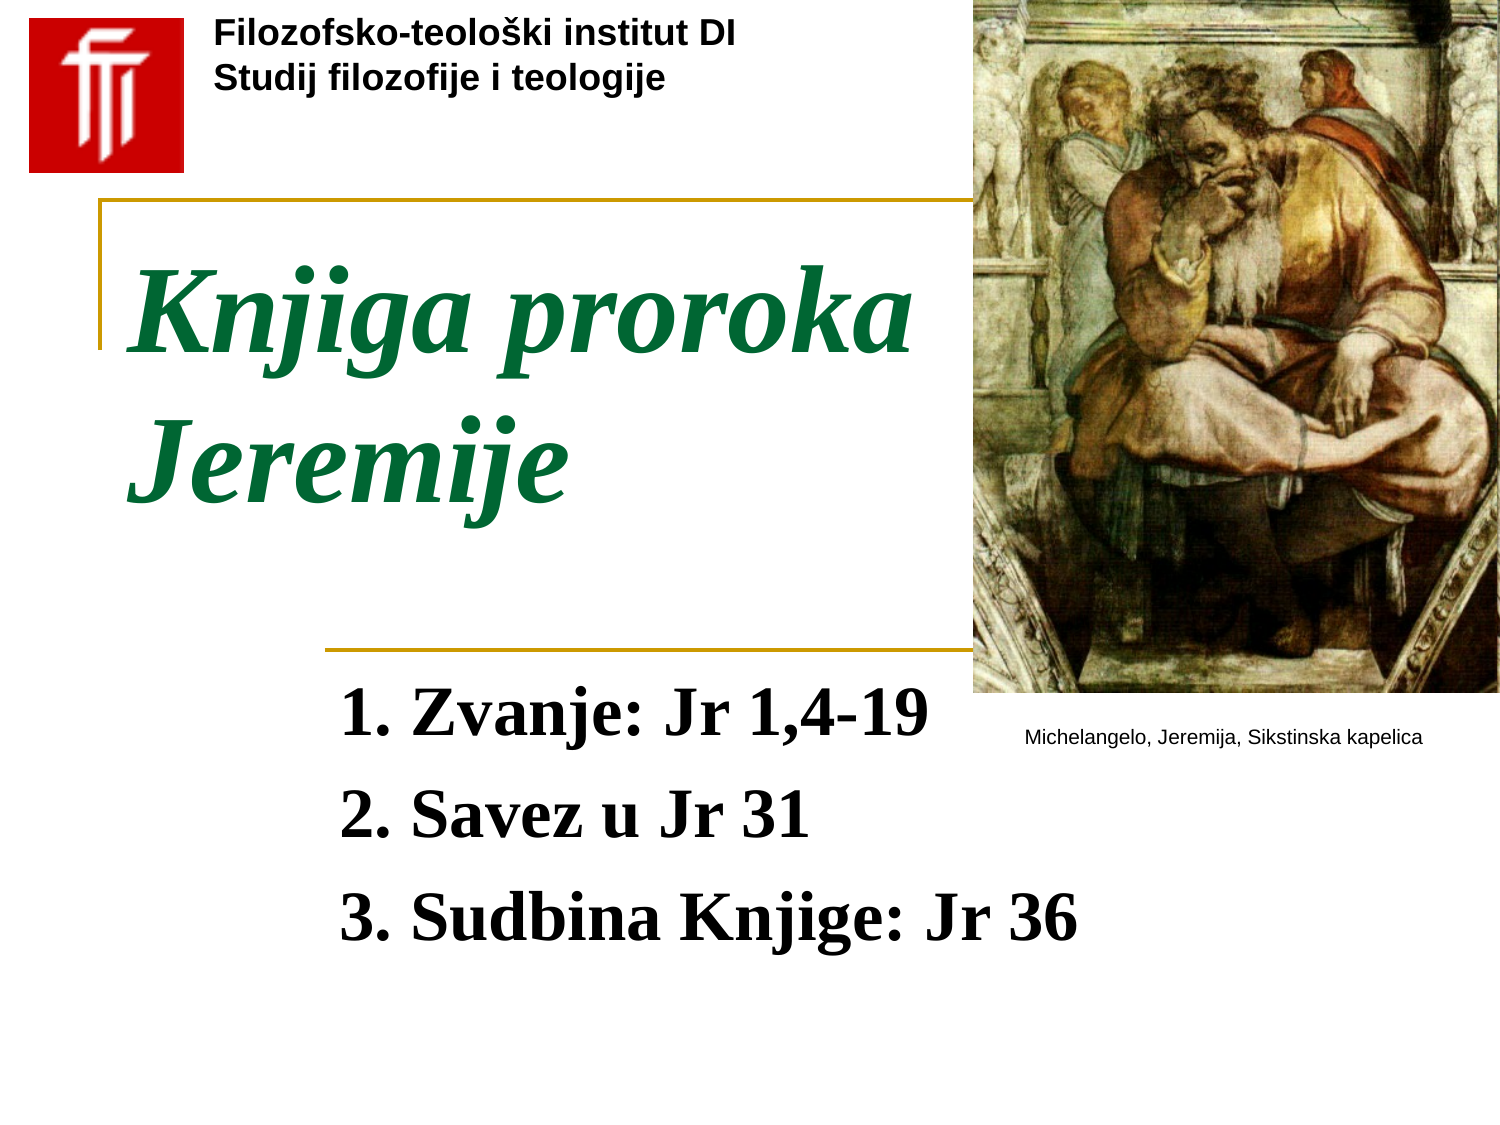

Filozofsko-teološki institut DI
Studij filozofije i teologije
# Knjiga proroka Jeremije
1. Zvanje: Jr 1,4-19
2. Savez u Jr 31
3. Sudbina Knjige: Jr 36
Michelangelo, Jeremija, Sikstinska kapelica